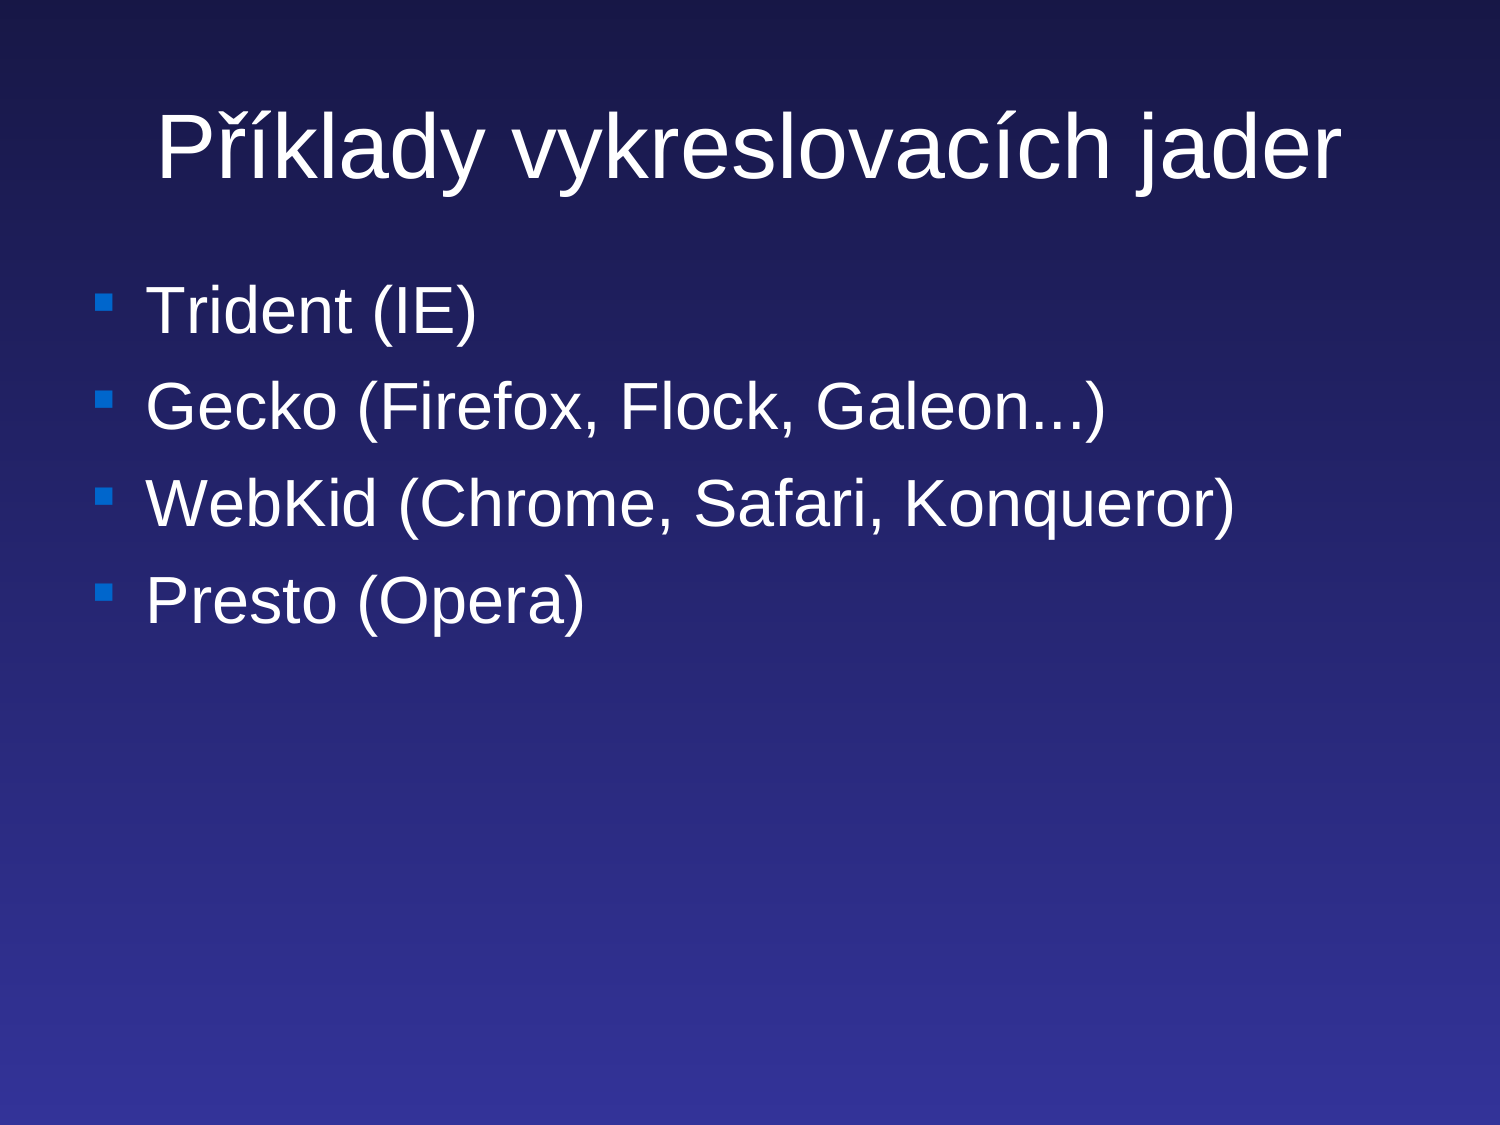

# Příklady vykreslovacích jader
Trident (IE)
Gecko (Firefox, Flock, Galeon...)
WebKid (Chrome, Safari, Konqueror)
Presto (Opera)